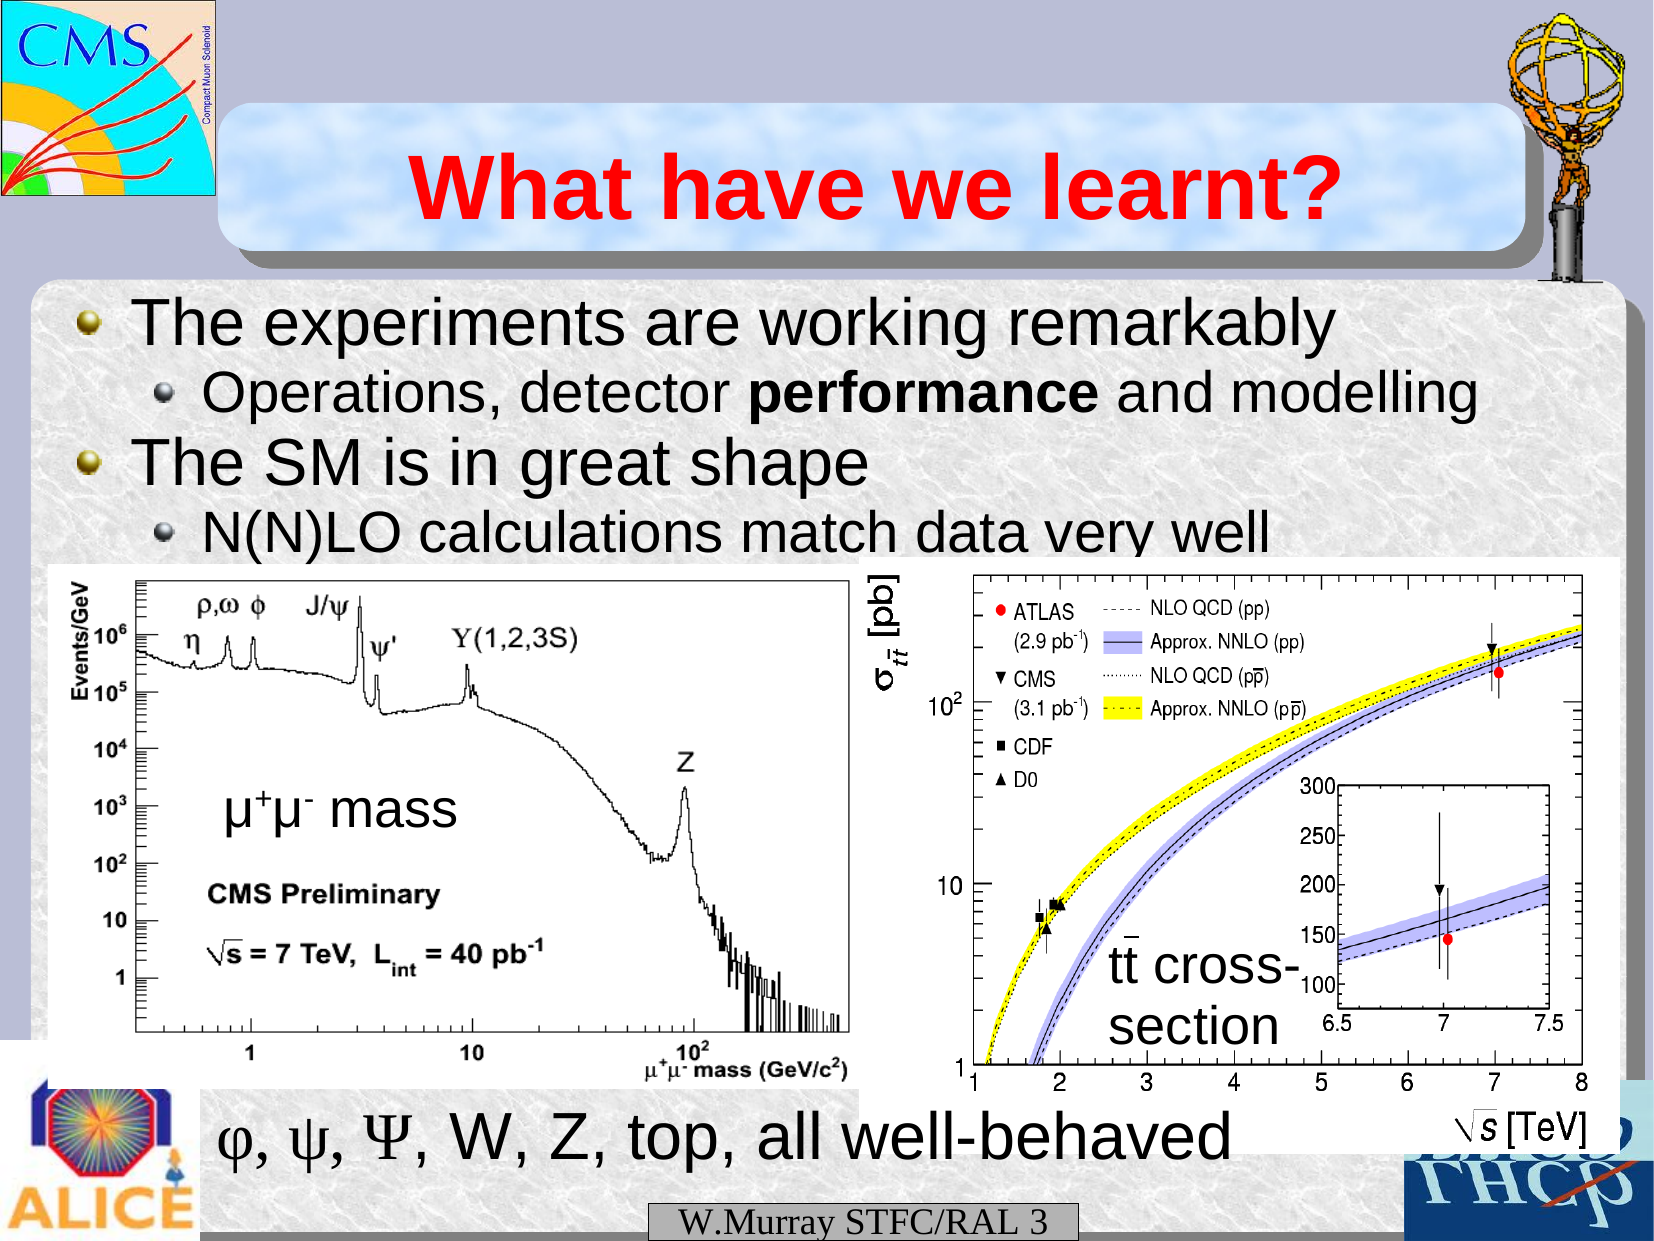

# What have we learnt?
The experiments are working remarkably
Operations, detector performance and modelling
The SM is in great shape
N(N)LO calculations match data very well
μ+μ- mass
tt cross-section
φ, ψ, Ψ, W, Z, top, all well-behaved